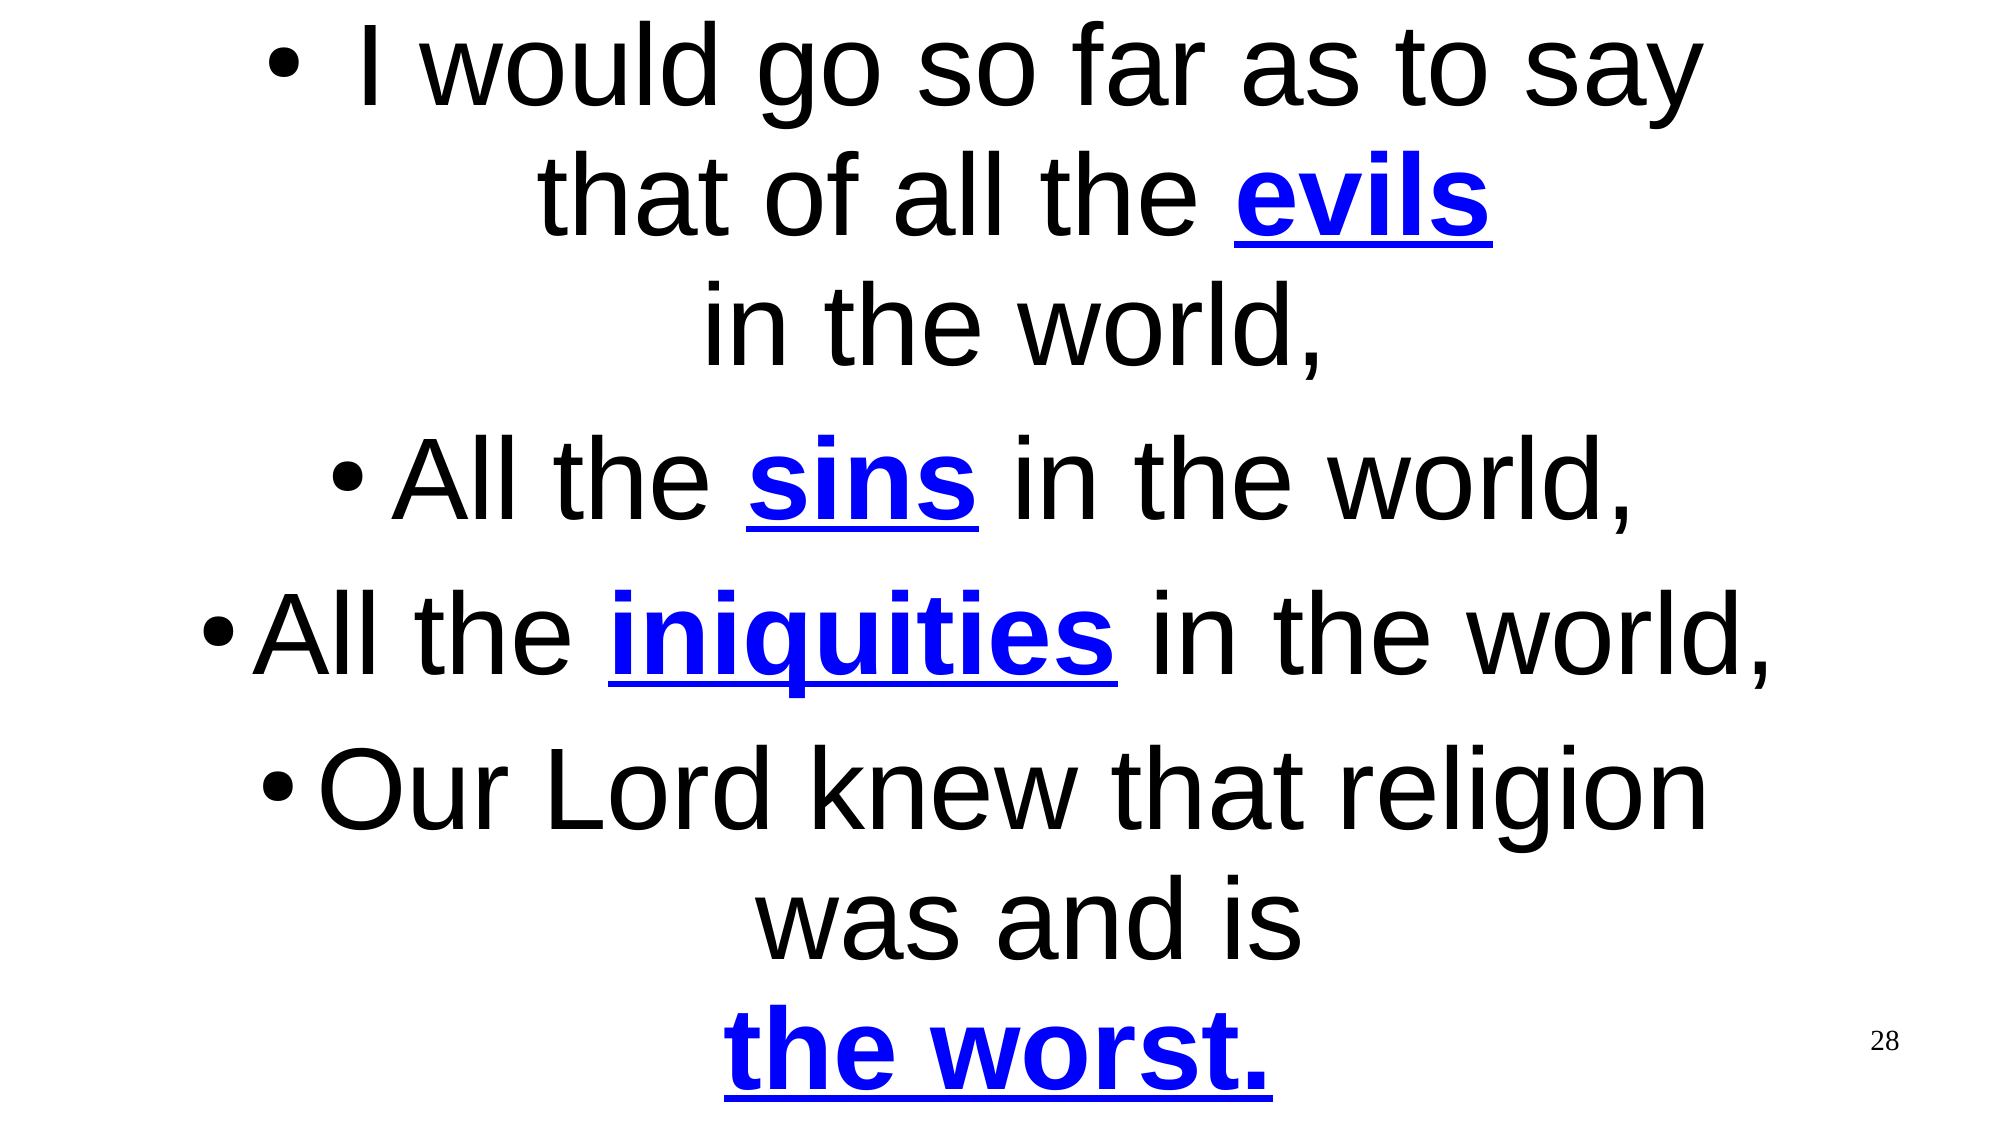

# I would go so far as to say that of all the evils in the world,
All the sins in the world,
All the iniquities in the world,
Our Lord knew that religion
was and is
the worst.
28